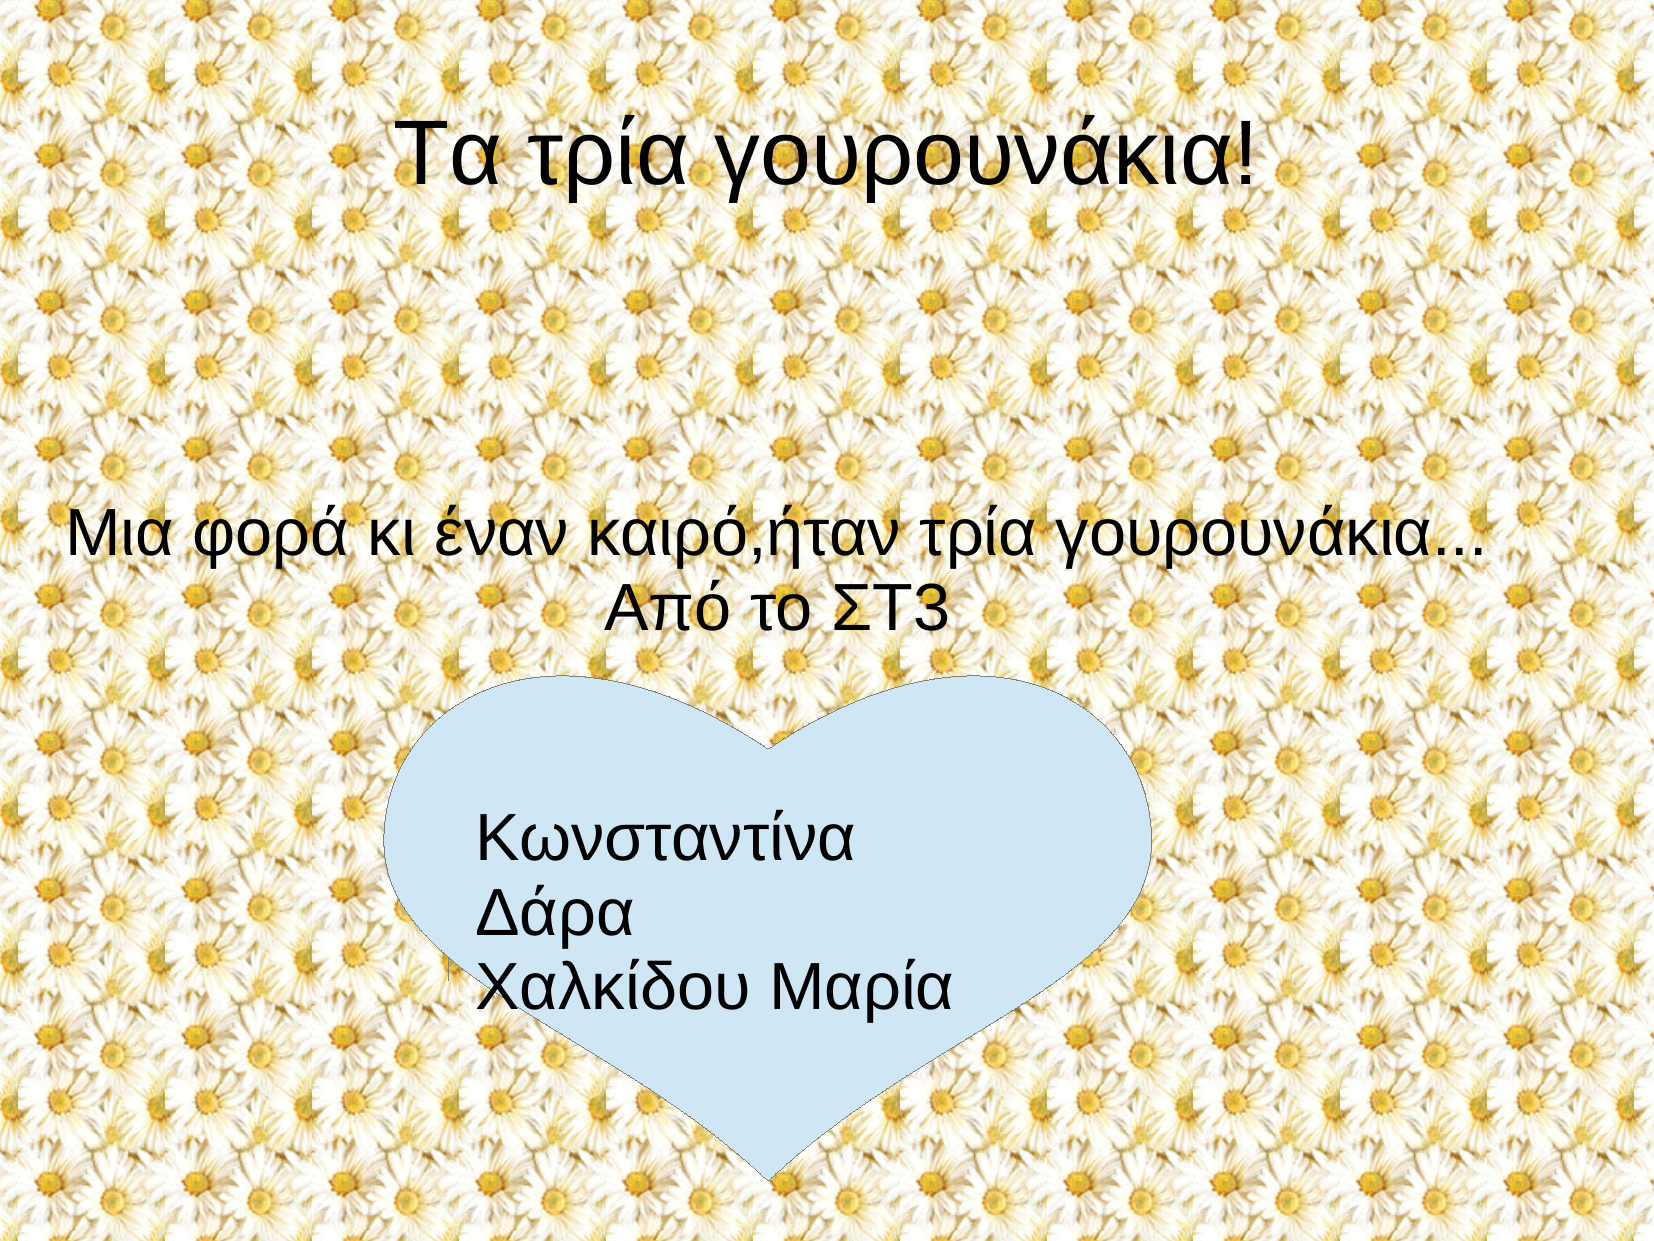

# Tα τρία γουρουνάκια!
Μια φορά κι έναν καιρό,ήταν τρία γουρουνάκια... Από το ΣΤ3
Κωνσταντίνα Δάρα
Χαλκίδου Μαρία